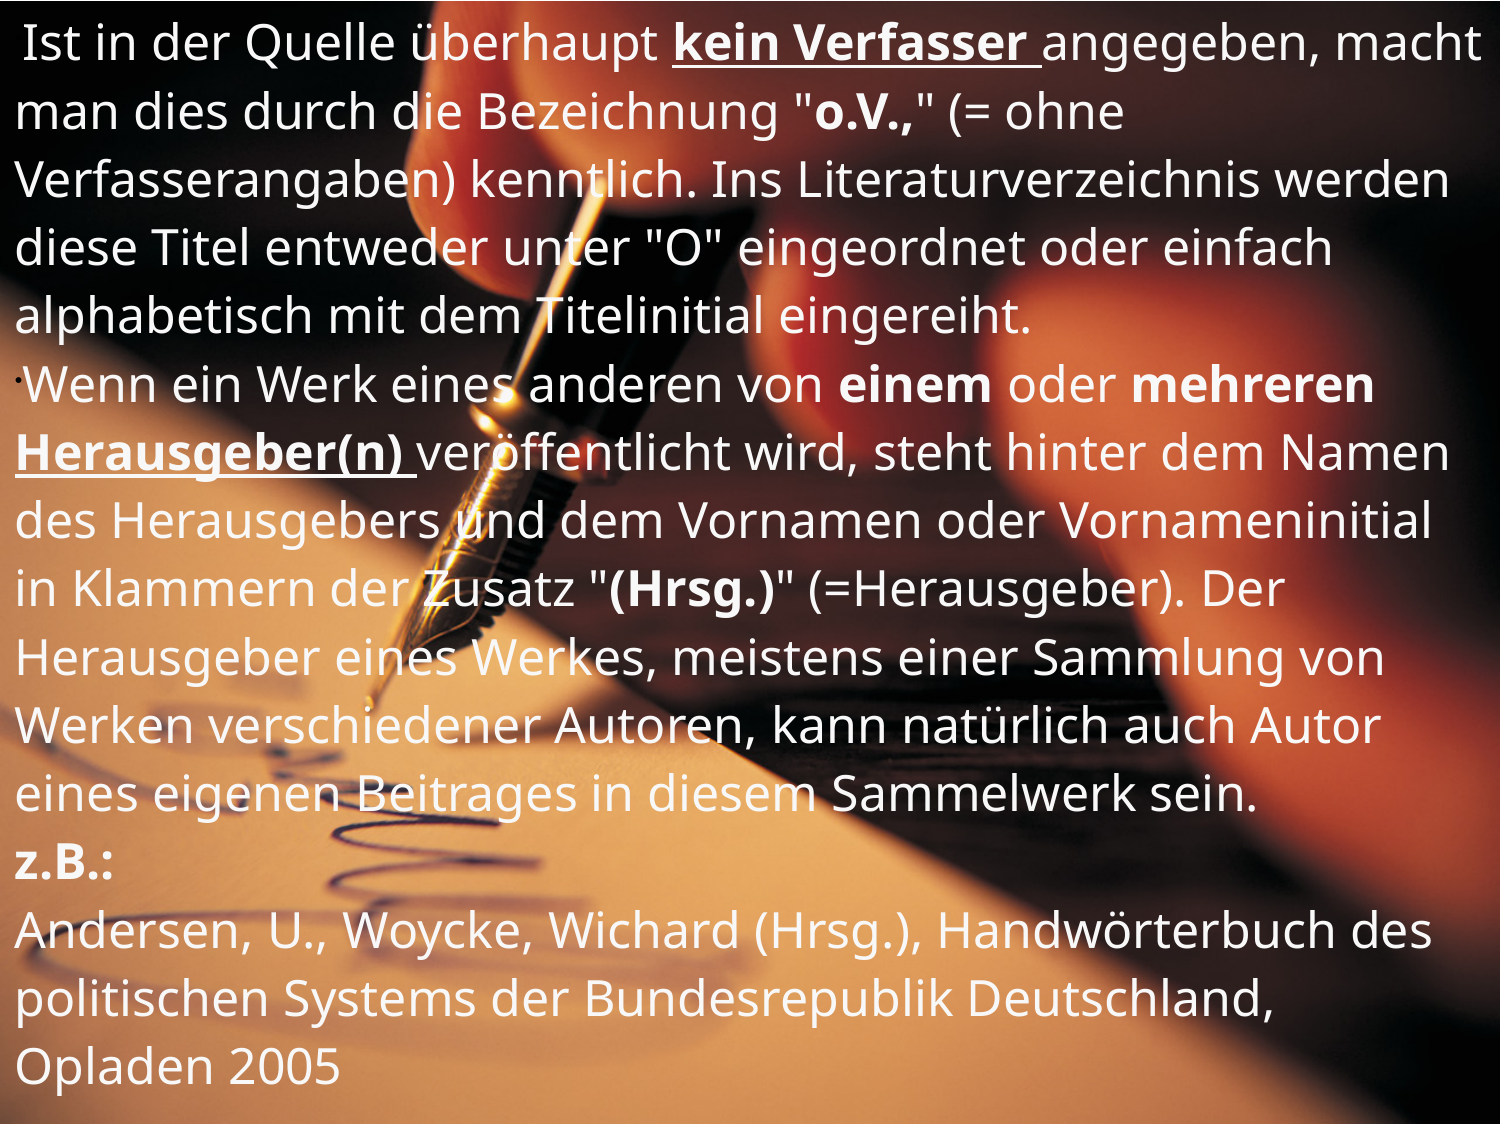

Ist in der Quelle überhaupt kein Verfasser angegeben, macht man dies durch die Bezeichnung "o.V.," (= ohne Verfasserangaben) kenntlich. Ins Literaturverzeichnis werden diese Titel entweder unter "O" eingeordnet oder einfach alphabetisch mit dem Titelinitial eingereiht.
Wenn ein Werk eines anderen von einem oder mehreren Herausgeber(n) veröffentlicht wird, steht hinter dem Namen des Herausgebers und dem Vornamen oder Vornameninitial in Klammern der Zusatz "(Hrsg.)" (=Herausgeber). Der Herausgeber eines Werkes, meistens einer Sammlung von Werken verschiedener Autoren, kann natürlich auch Autor eines eigenen Beitrages in diesem Sammelwerk sein.
z.B.:
Andersen, U., Woycke, Wichard (Hrsg.), Handwörterbuch des politischen Systems der Bundesrepublik Deutschland, Opladen 2005